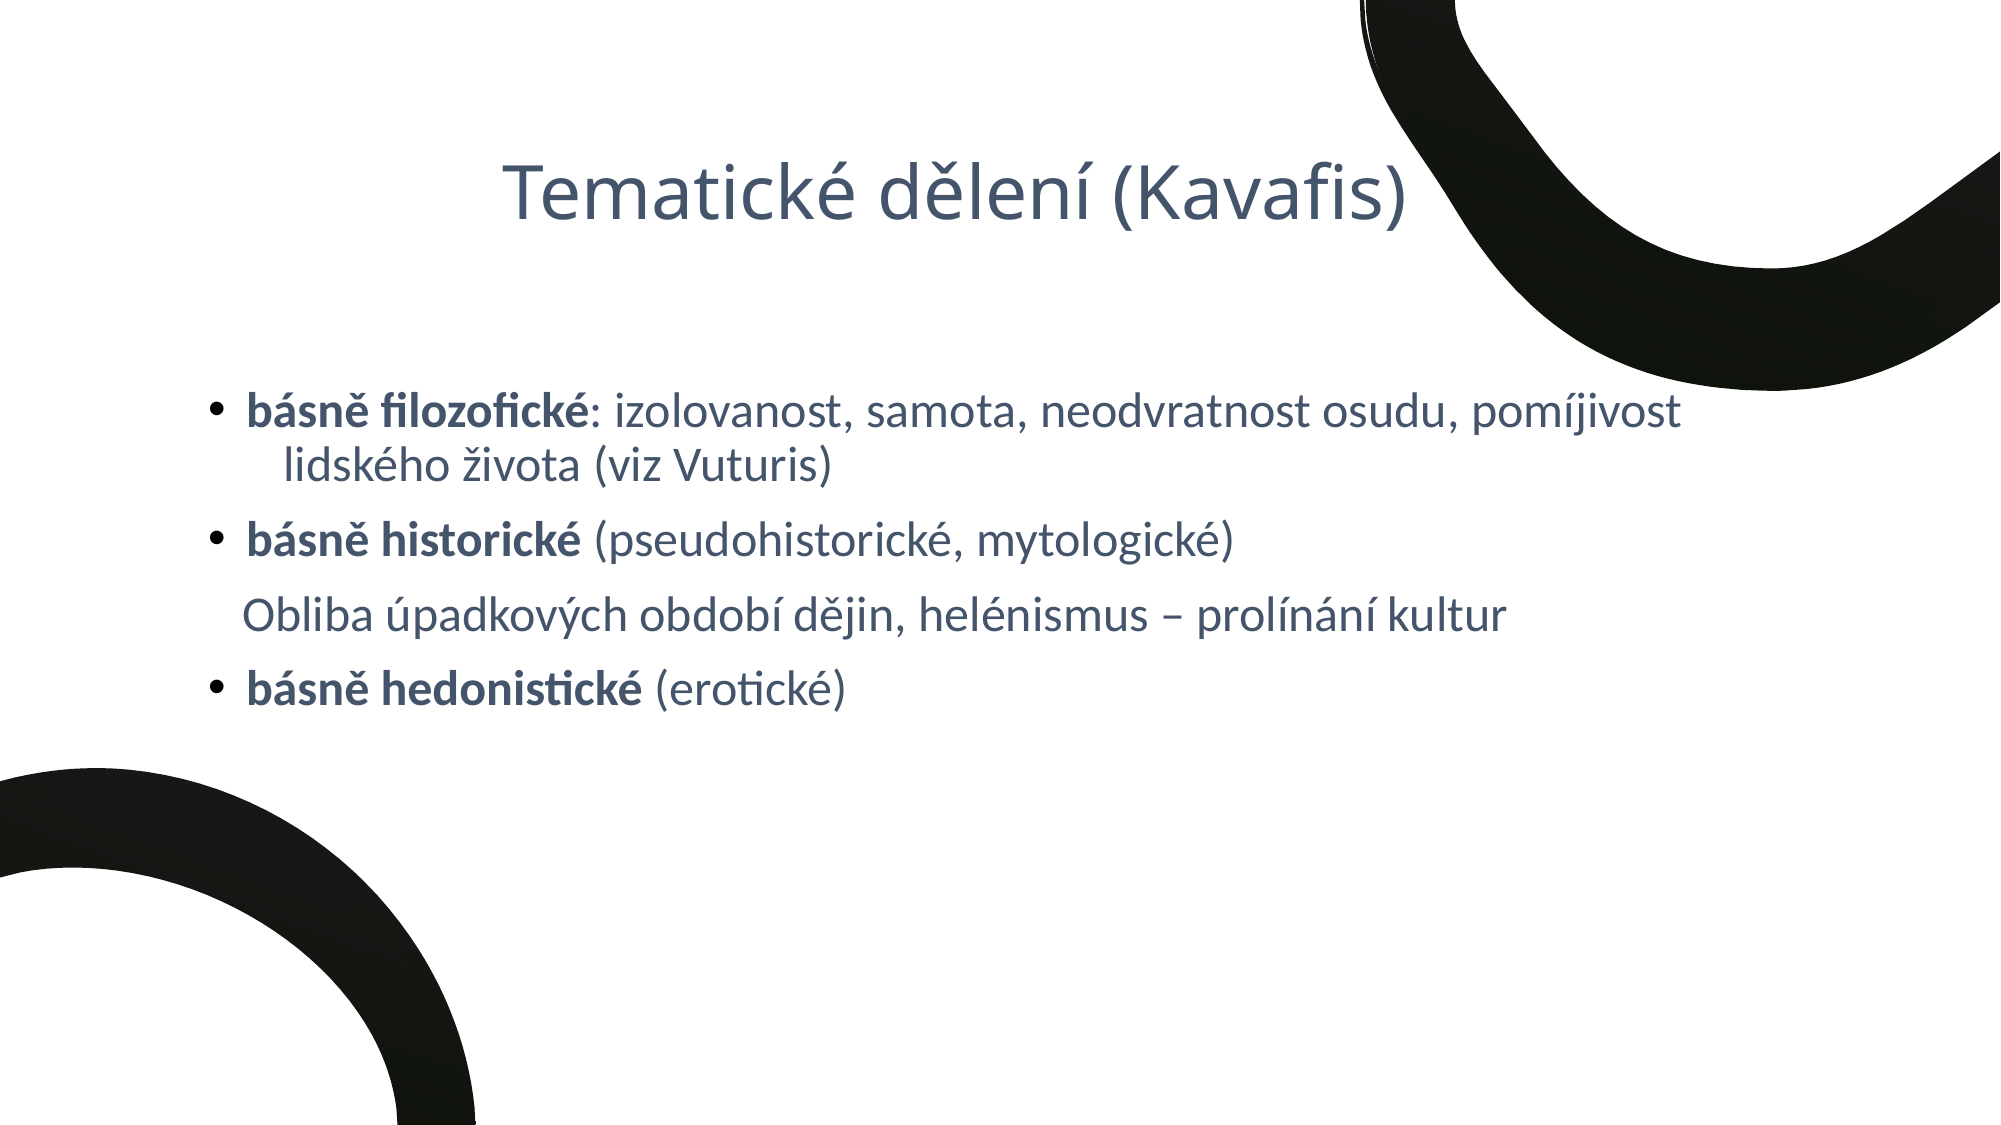

# Tematické dělení (Kavafis)
básně filozofické: izolovanost, samota, neodvratnost osudu, pomíjivost lidského života (viz Vuturis)
básně historické (pseudohistorické, mytologické)
 Obliba úpadkových období dějin, helénismus – prolínání kultur
básně hedonistické (erotické)